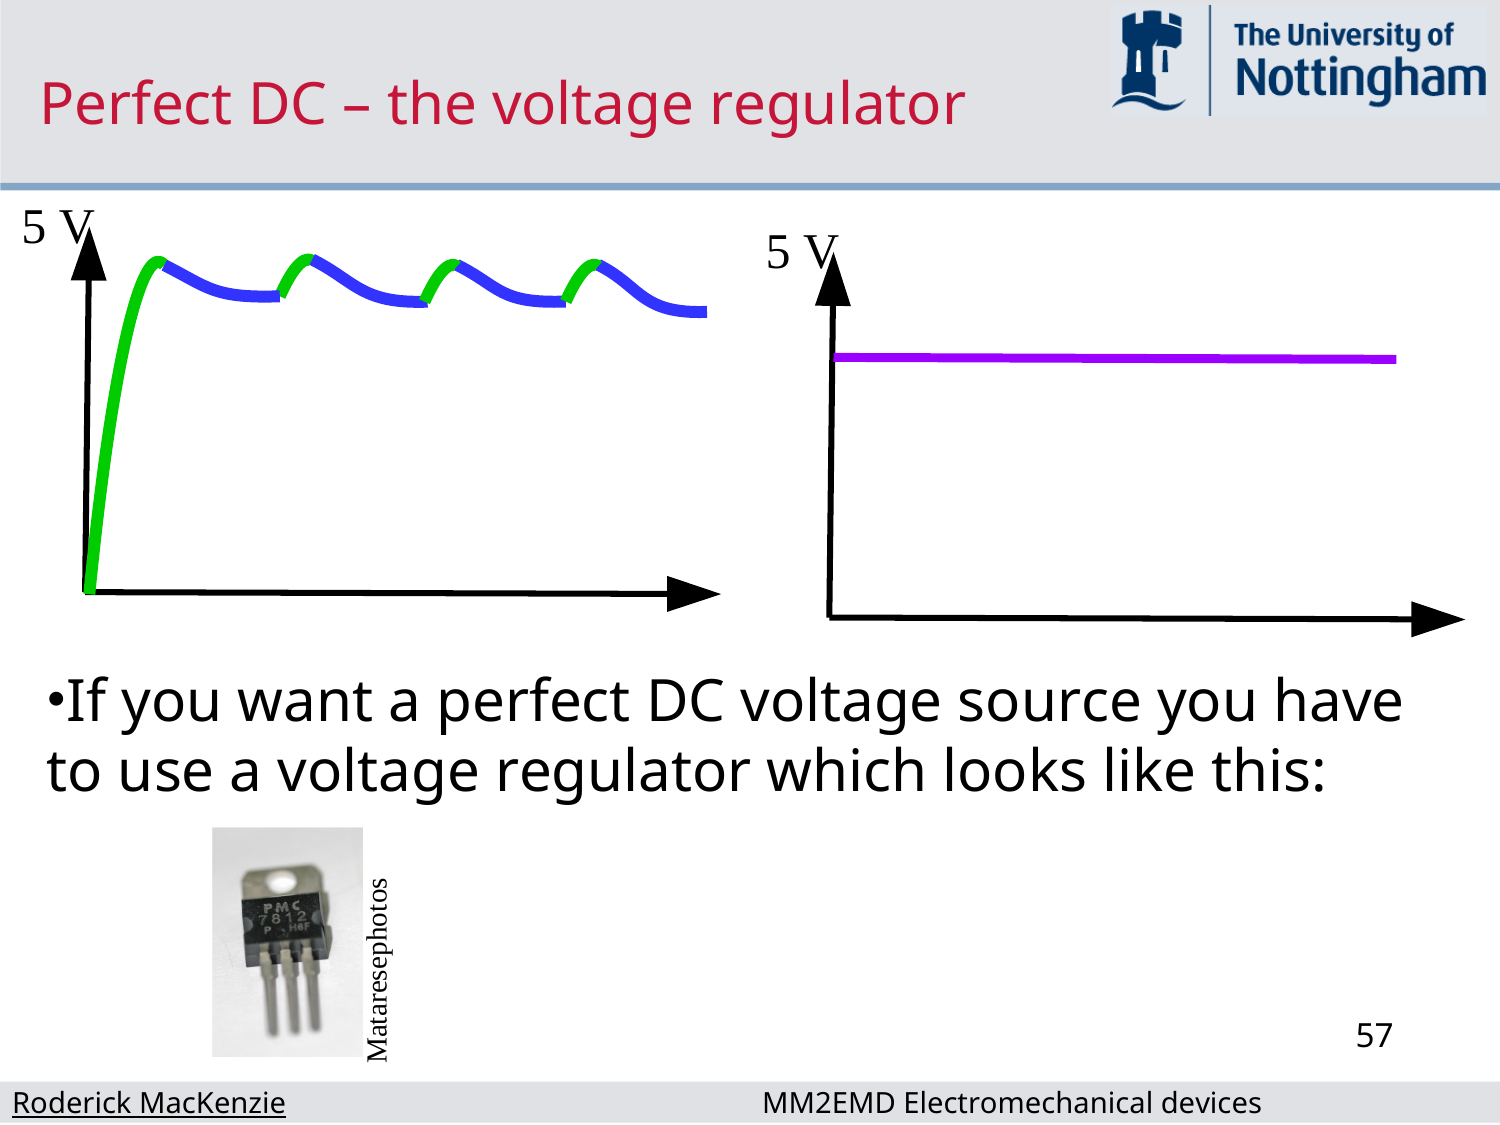

# Perfect DC – the voltage regulator
5 V
5 V
If you want a perfect DC voltage source you have to use a voltage regulator which looks like this:
Mataresephotos